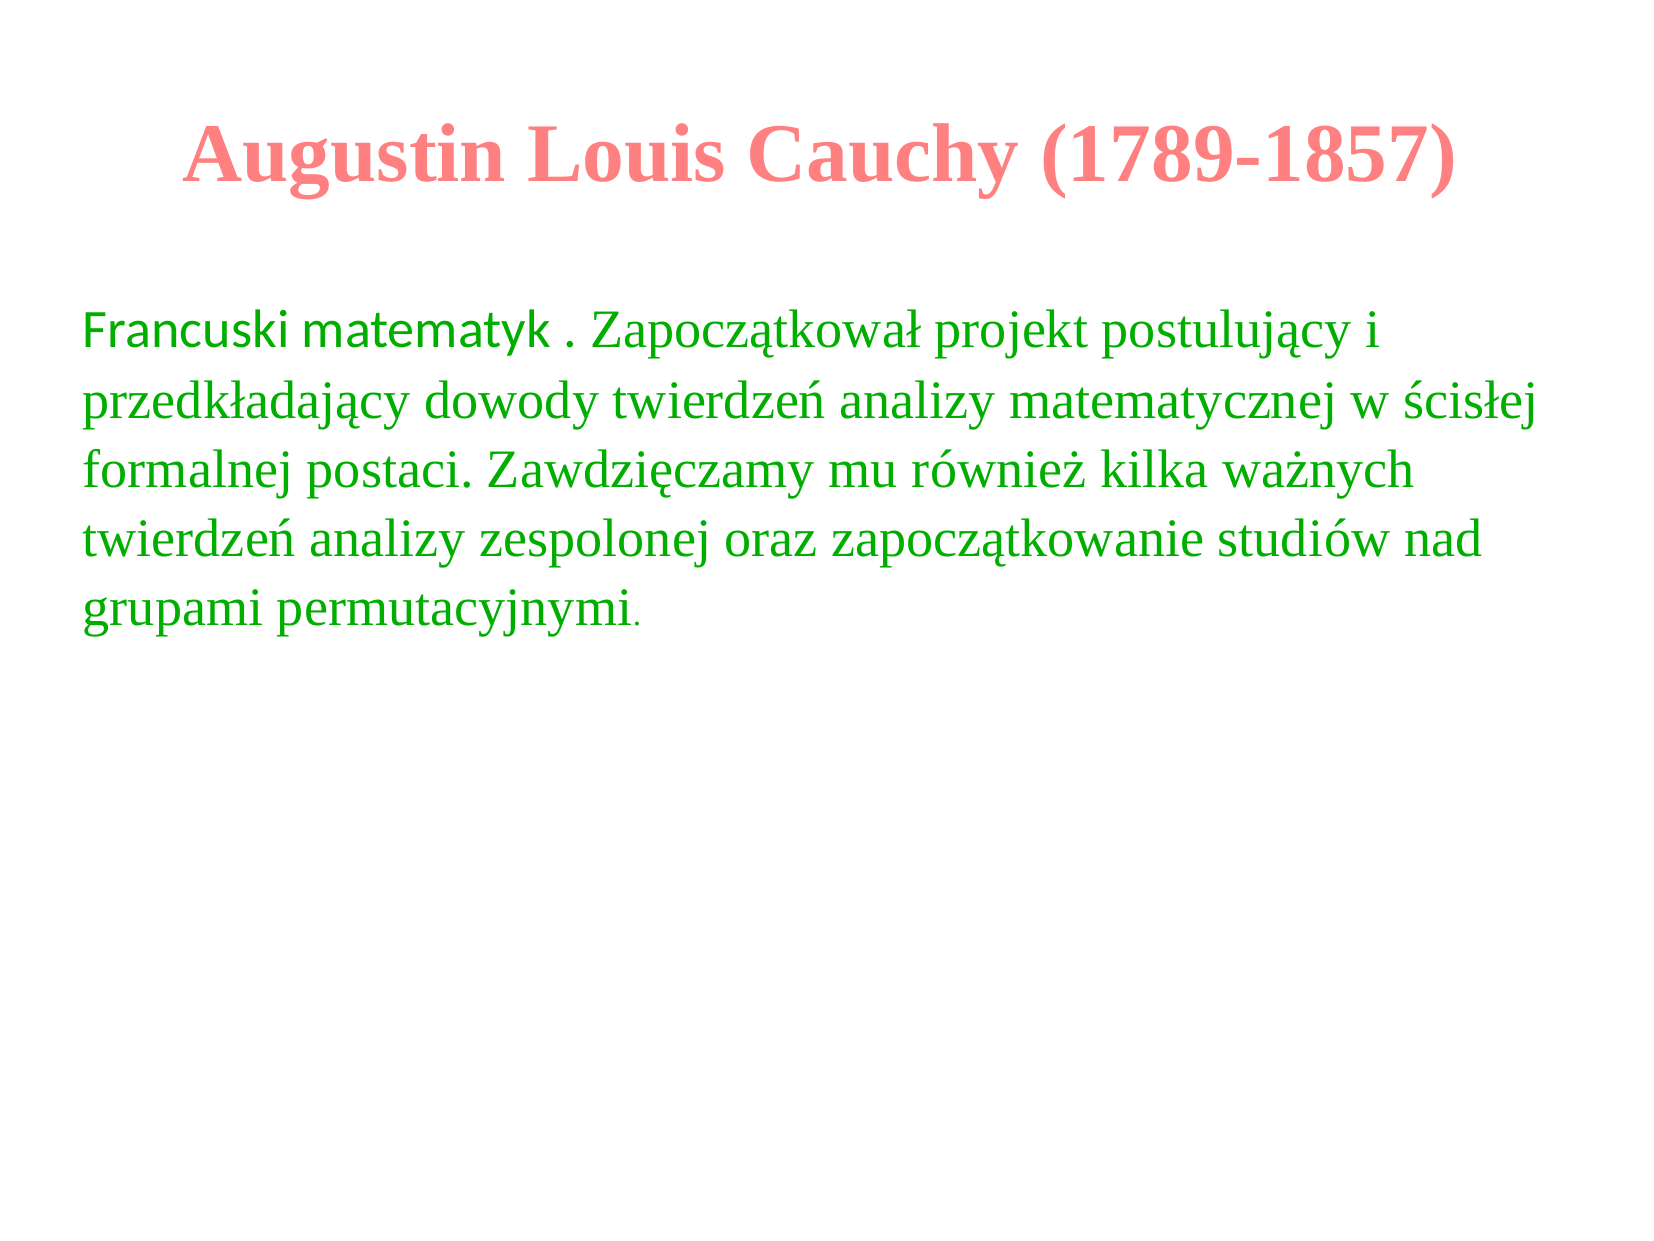

# Augustin Louis Cauchy (1789-1857)
Francuski matematyk . Zapoczątkował projekt postulujący i przedkładający dowody twierdzeń analizy matematycznej w ścisłej formalnej postaci. Zawdzięczamy mu również kilka ważnych twierdzeń analizy zespolonej oraz zapoczątkowanie studiów nad grupami permutacyjnymi.